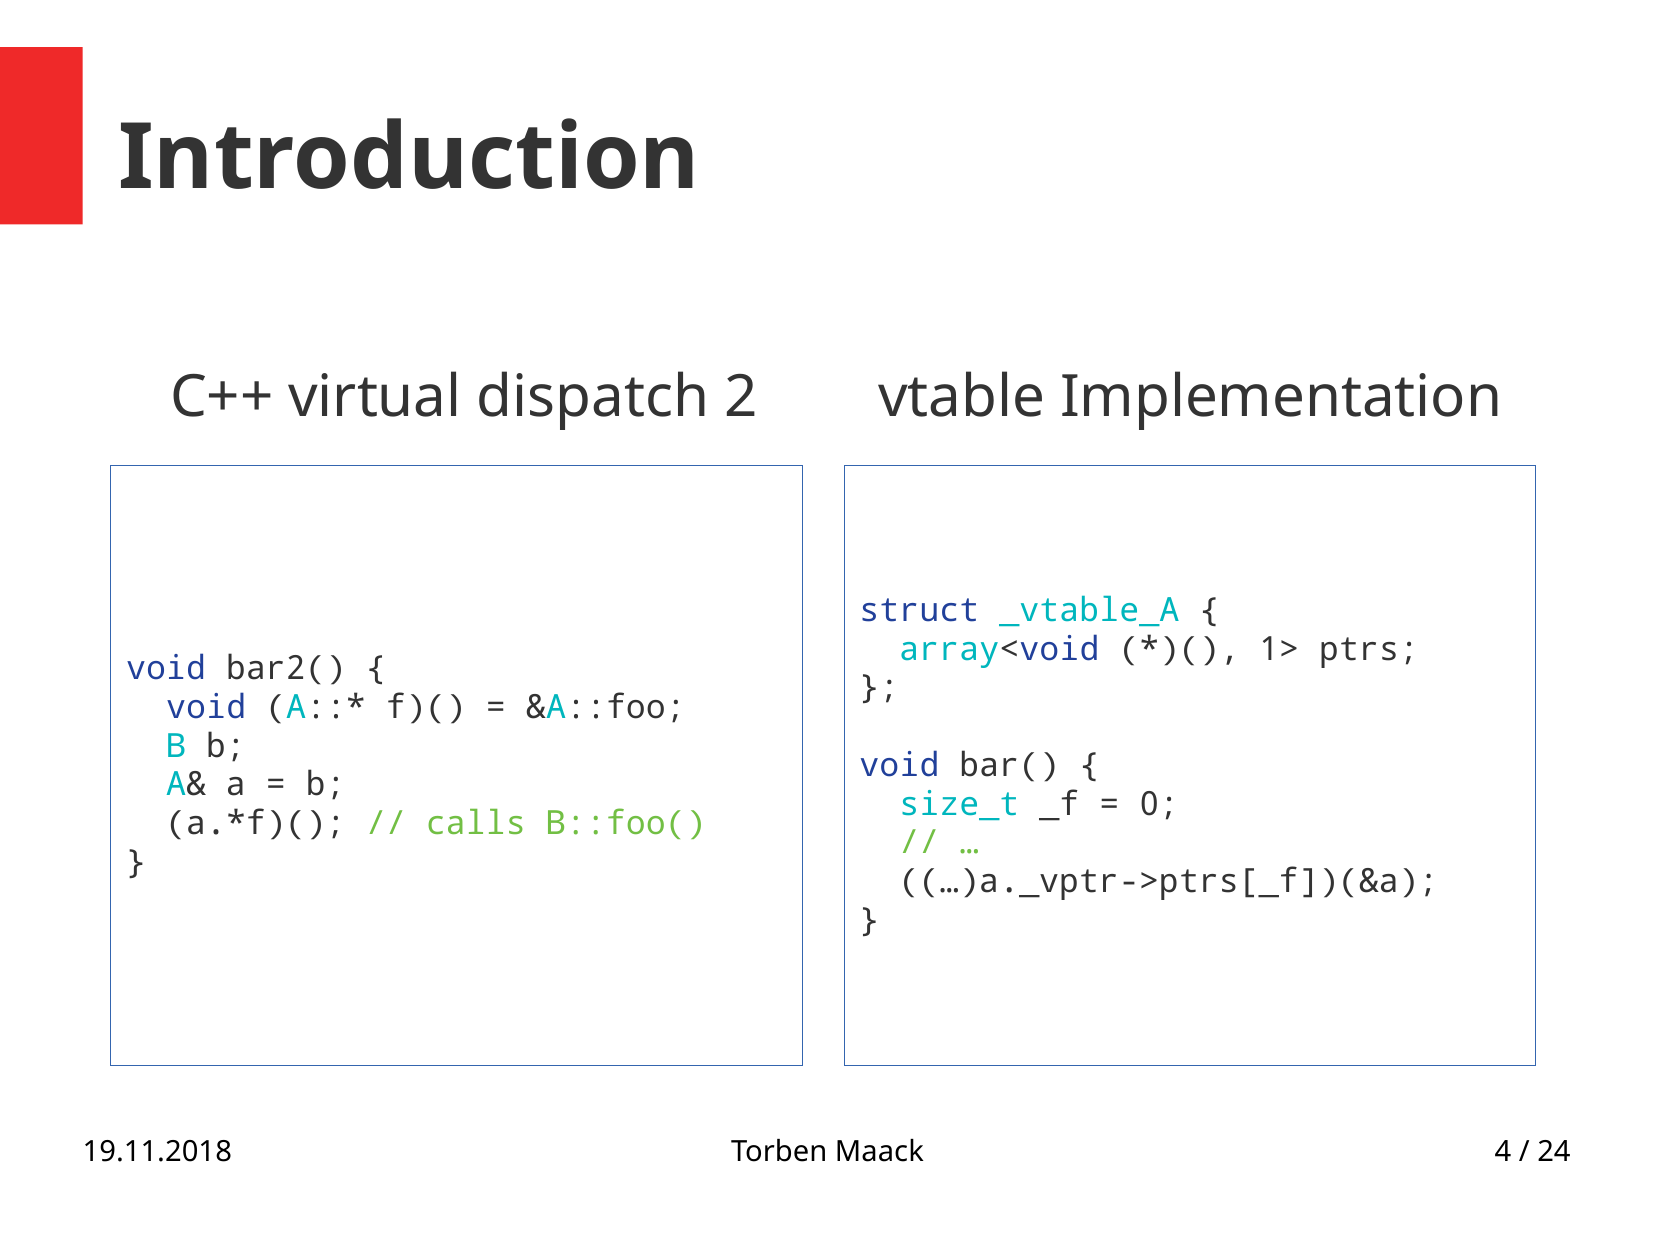

# Introduction
C++ virtual dispatch 2
vtable Implementation
void bar2() {
 void (A::* f)() = &A::foo;
 B b;
 A& a = b;
 (a.*f)(); // calls B::foo()
}
struct _vtable_A {
 array<void (*)(), 1> ptrs;
};
void bar() {
 size_t _f = 0;
 // …
 ((…)a._vptr->ptrs[_f])(&a);
}
19.11.2018
Torben Maack
4